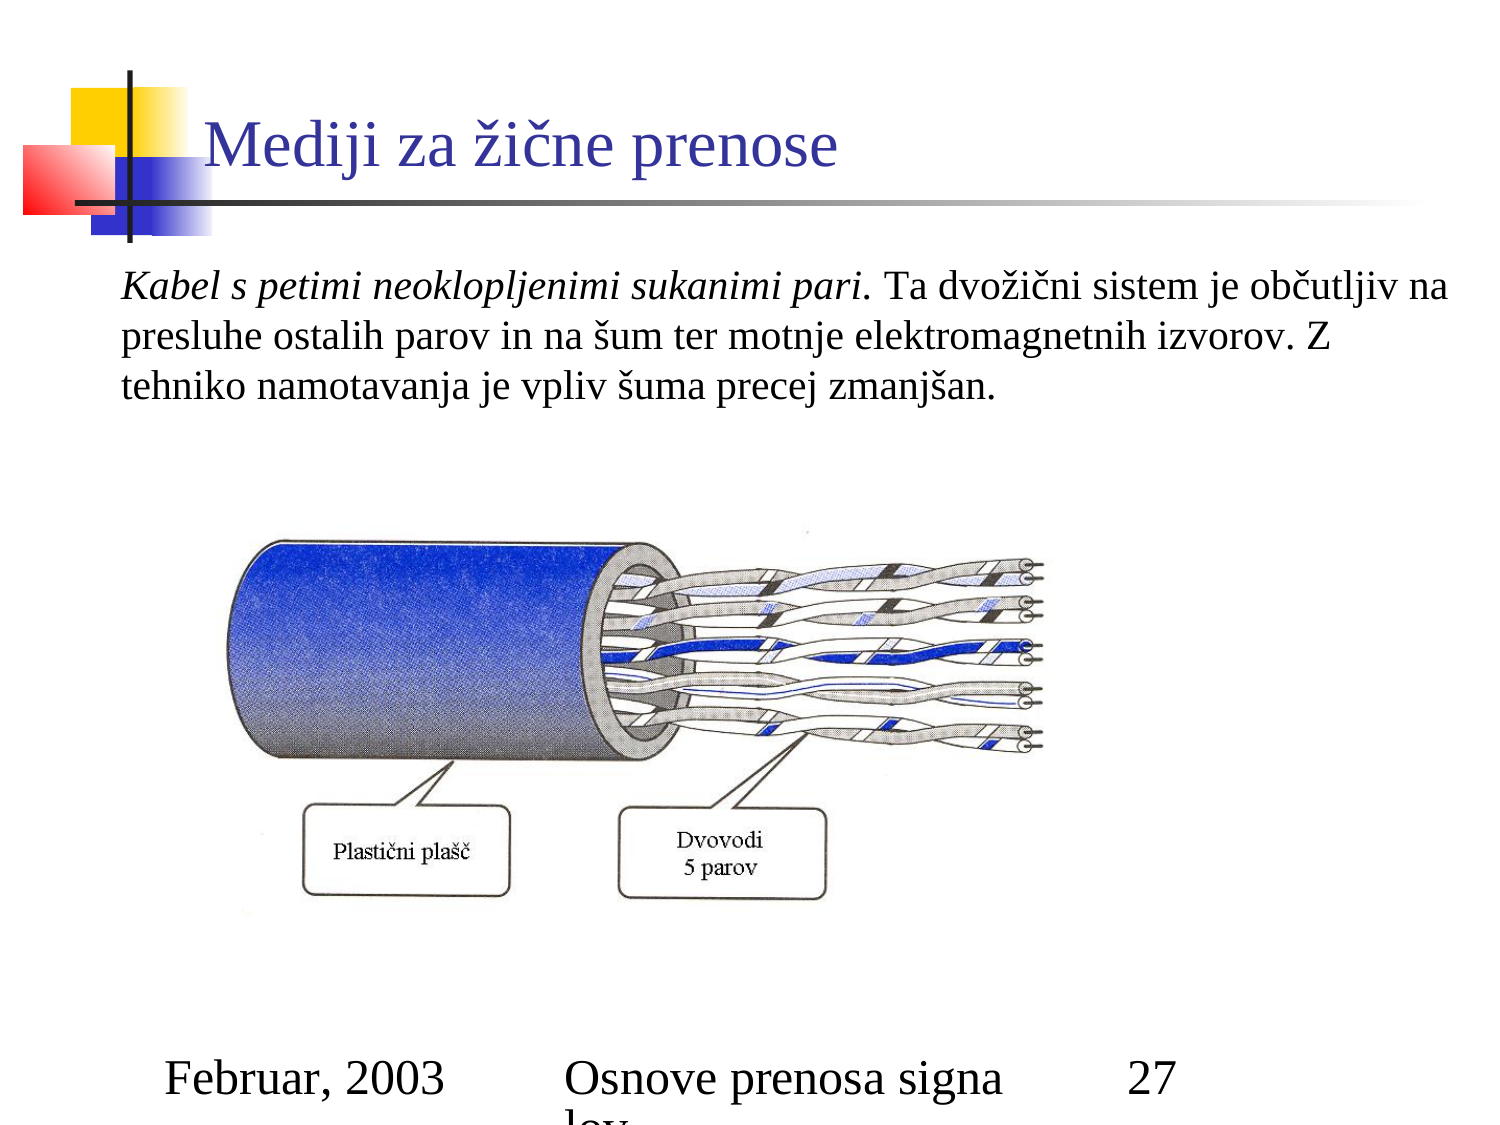

# Mediji za žične prenose
	Kabel s petimi neoklopljenimi sukanimi pari. Ta dvožični sistem je občutljiv na presluhe ostalih parov in na šum ter motnje elektromagnetnih izvorov. Z tehniko namotavanja je vpliv šuma precej zmanjšan.
Februar, 2003
Osnove prenosa signalov
27